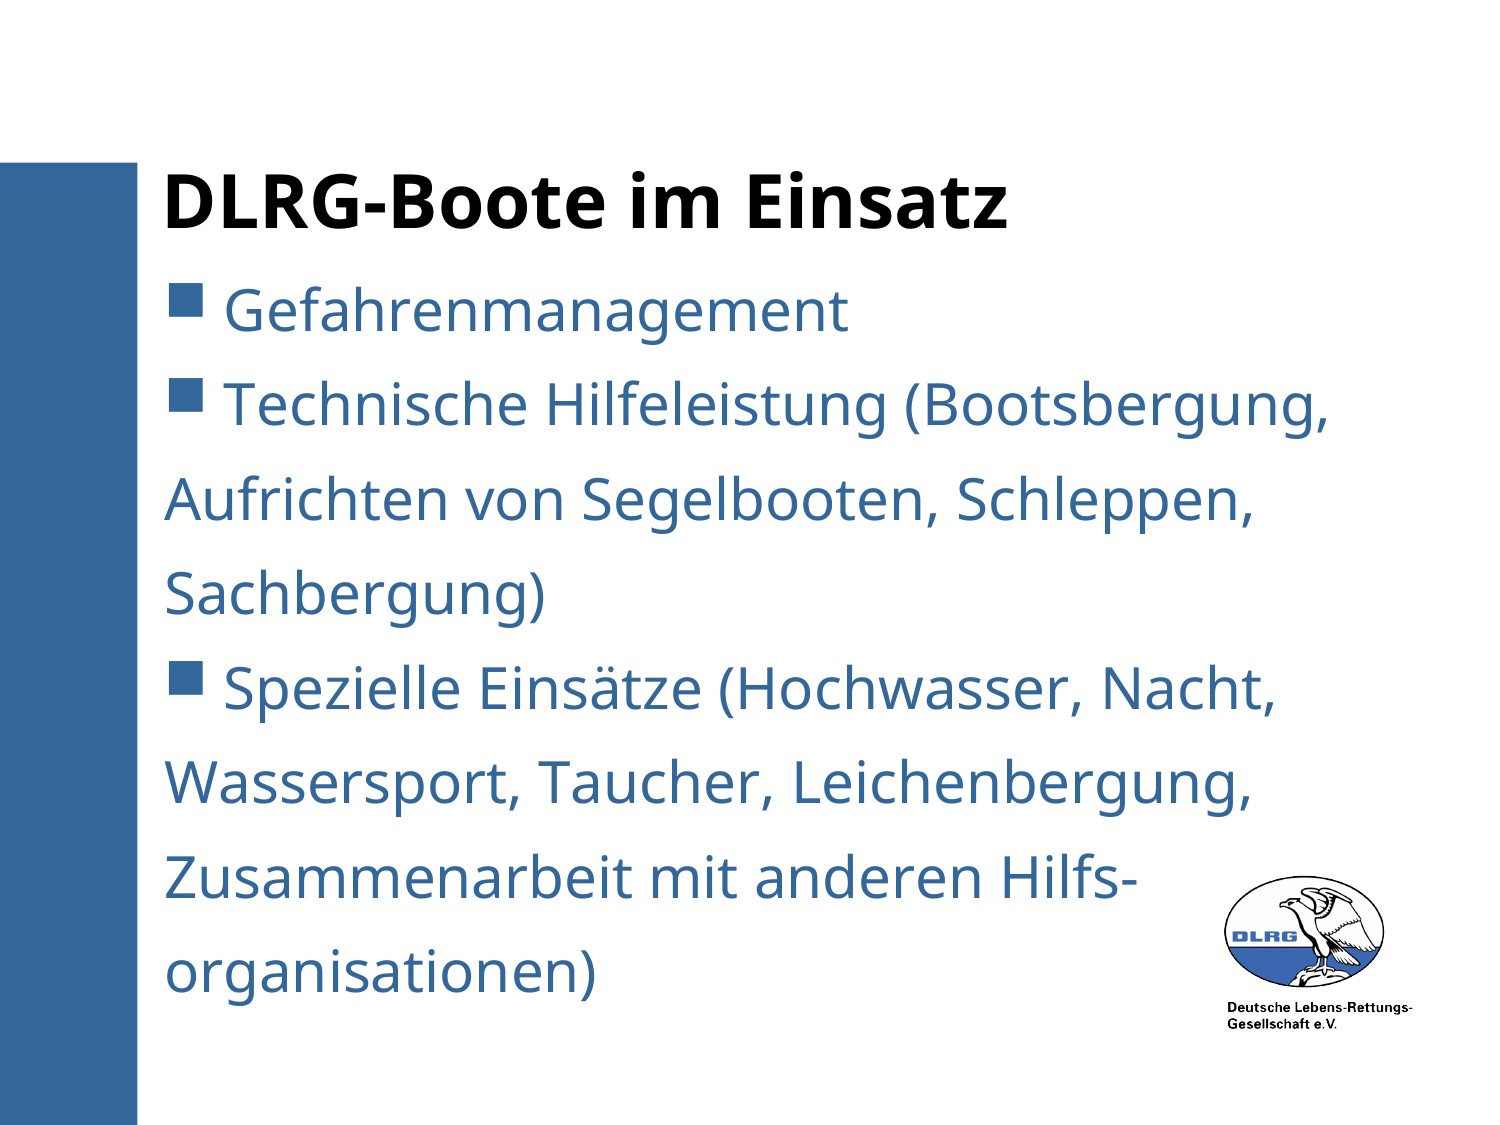

DLRG-Boote im Einsatz
 Gefahrenmanagement
 Technische Hilfeleistung (Bootsbergung, Aufrichten von Segelbooten, Schleppen, Sachbergung)
 Spezielle Einsätze (Hochwasser, Nacht, Wassersport, Taucher, Leichenbergung, Zusammenarbeit mit anderen Hilfs- organisationen)